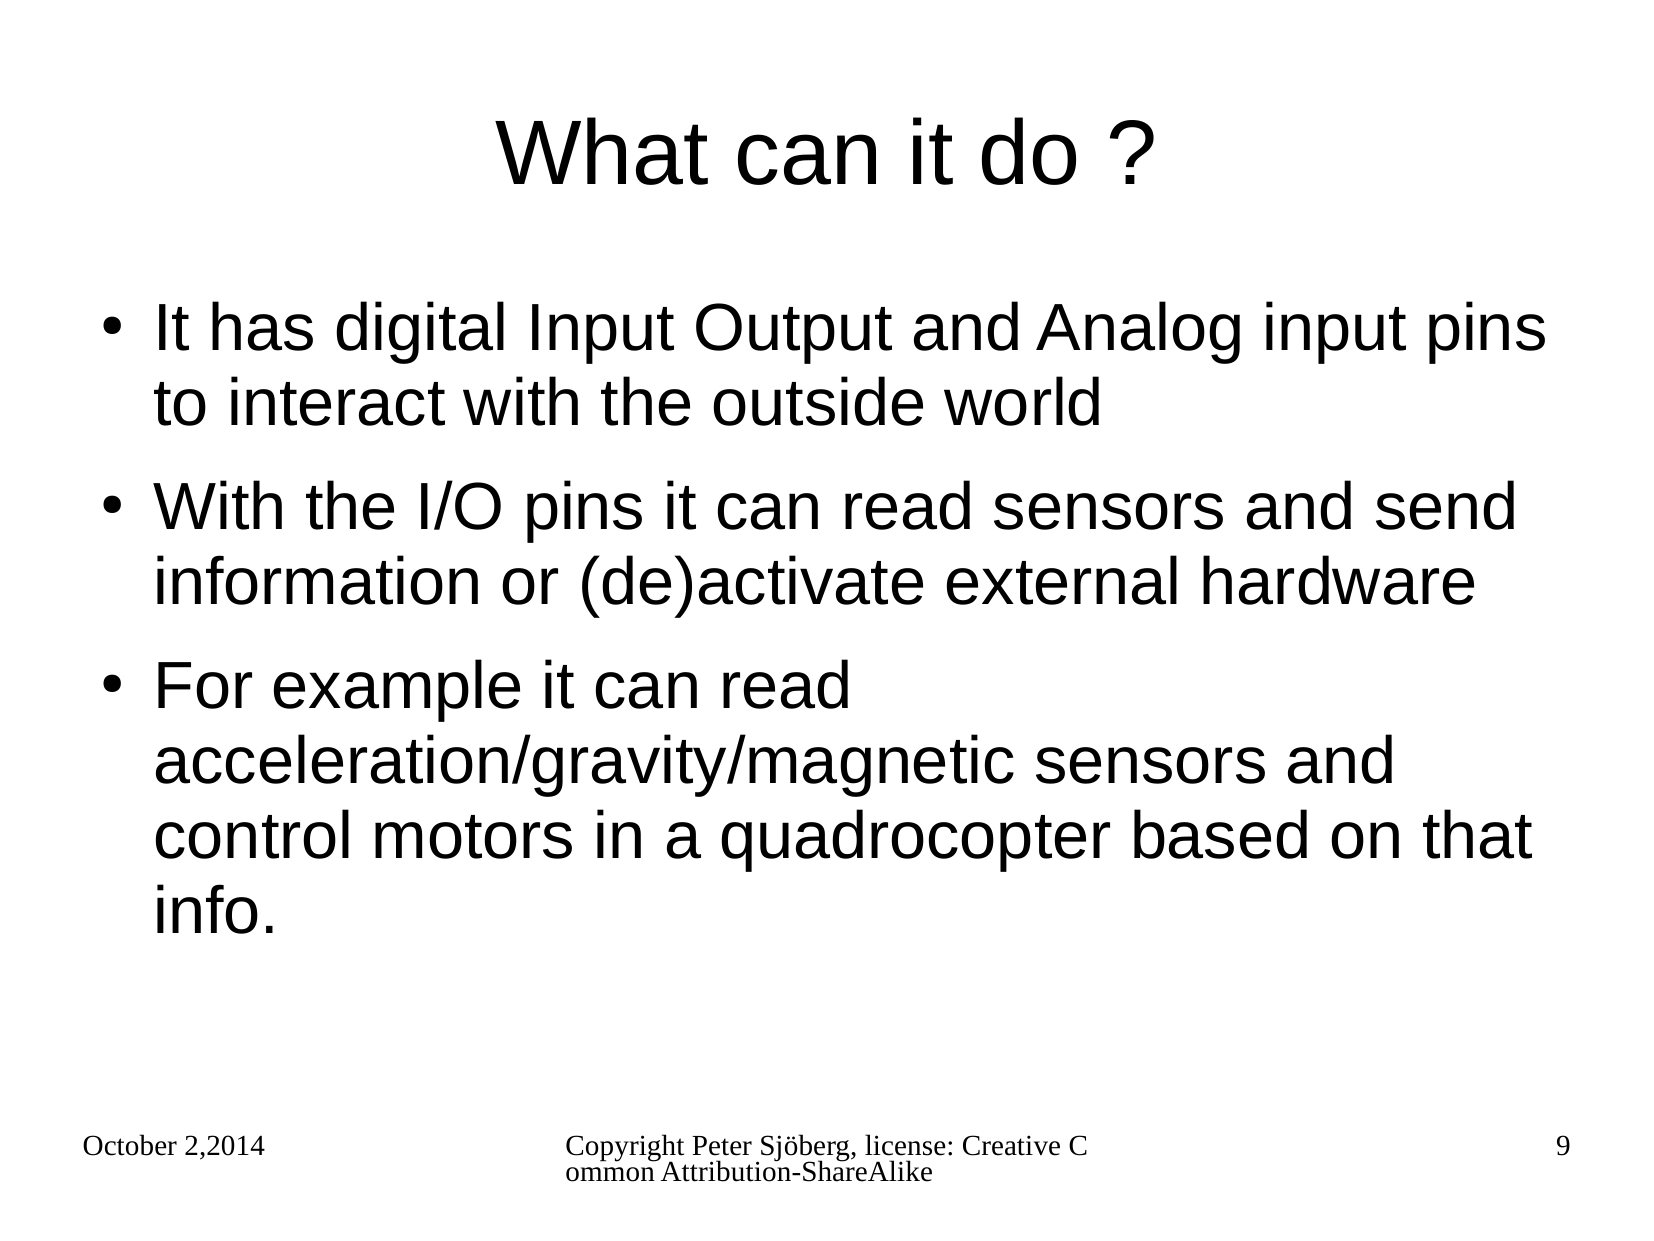

# What can it do ?
It has digital Input Output and Analog input pins to interact with the outside world
With the I/O pins it can read sensors and send information or (de)activate external hardware
For example it can read acceleration/gravity/magnetic sensors and control motors in a quadrocopter based on that info.
October 2,2014
Copyright Peter Sjöberg, license: Creative Common Attribution-ShareAlike
9